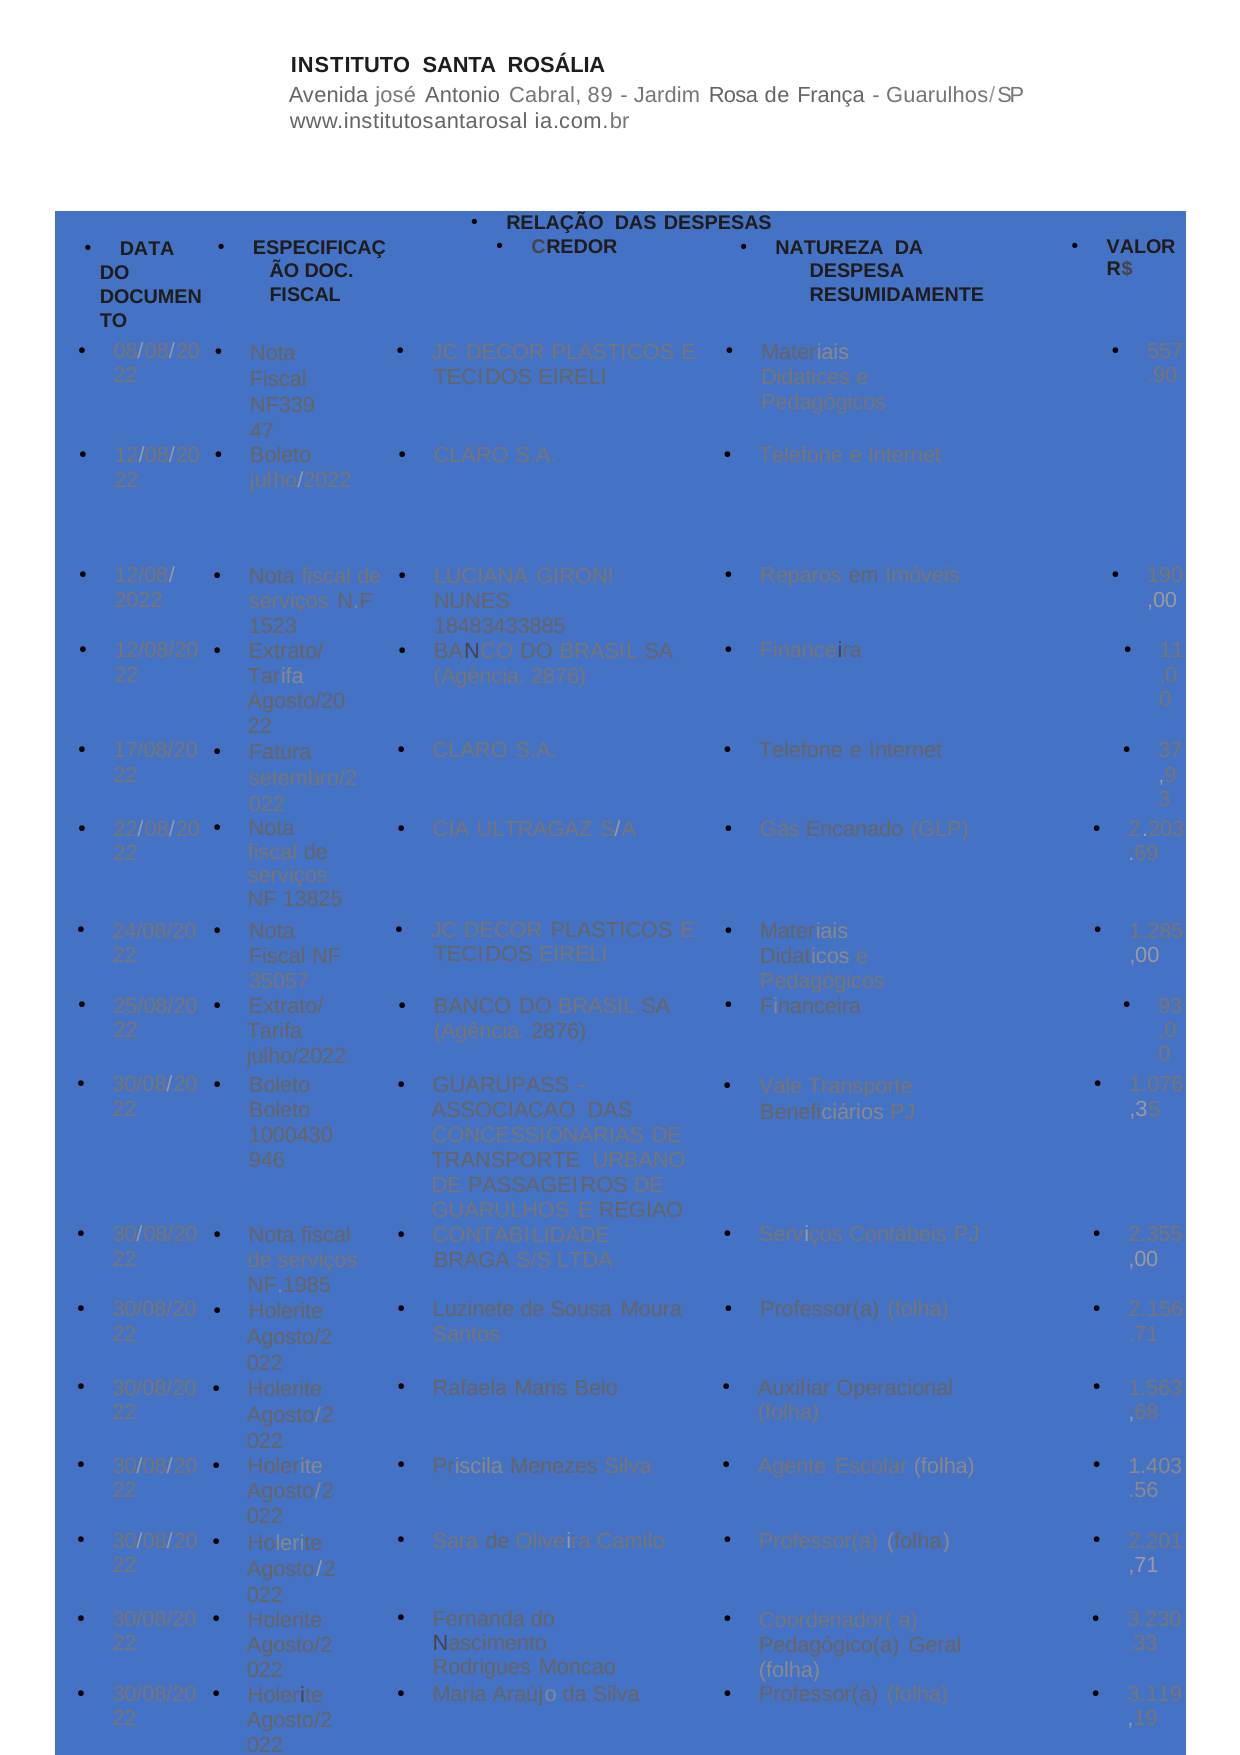

INSTITUTO SANTA ROSÁLIA
Avenida josé Antonio Cabral,89 - Jardim Rosa de França - Guarulhos/SP www.institutosantarosal ia.com.br
| RELAÇÃO DAS DESPESAS | | | | |
| --- | --- | --- | --- | --- |
| DATA DO DOCUMENTO | ESPECIFICAÇÃO DOC. FISCAL | CREDOR | NATUREZA DA DESPESA RESUMIDAMENTE | VALOR R$ |
| 08/08/2022 | Nota Fiscal NF33947 | JC DECOR PLASTICOS E TECIDOS EIRELI | Materiais Didatices e Pedagógicos | 557.90 |
| 12/08/2022 | Boleto julho/2022 | CLARO S.A. | Telefone e Internet | |
| | | | | |
| 12/08/ 2022 | Nota fiscal de serviços N.F 1523 | LUCIANA GIRONI NUNES 18483433885 | Reparos em Imóveis | 190,00 |
| 12/08/2022 | Extrato/Tarifa Agosto/2022 | BANCO DO BRASIL SA (Agência. 2876) | Financeira | 11,00 |
| 17/08/2022 | Fatura setembro/2022 | CLARO S.A. | Telefone e Internet | 37,93 |
| 22/08/2022 | Nota fiscal de serviços NF 13825 | CIA ULTRAGAZ S/A | Gás Encanado (GLP) | 2.203.69 |
| 24/08/2022 | Nota Fiscal NF 35057 | JC DECOR PLASTICOS E TECIDOS EIRELI | Materiais Didaticos e Pedagógicos | 1.285,00 |
| 25/08/2022 | Extrato/Tarifa julho/2022 | BANCO DO BRASIL SA (Agência. 2876) | Financeira | 93,00 |
| 30/08/2022 | Boleto Boleto 1000430946 | GUARUPASS - ASSOCIACAO DAS CONCESSIONARIAS DE TRANSPORTE URBANO DE PASSAGEIROS DE GUARULHOS E REGIAO | Vale Transporte Beneficiários PJ | 1.076,35 |
| 30/08/2022 | Nota fiscal de serviços NF.1985 | CONTABILIDADE BRAGA S/S LTDA | Serviços Contábeis PJ | 2.355 ,00 |
| 30/08/2022 | Holerite Agosto/2022 | Luzinete de Sousa Moura Santos | Professor(a) (folha) | 2.156.71 |
| 30/08/2022 | Holerite Agosto/2022 | Rafaela Maris Belo | Auxiliar Operacional (folha) | 1.563,68 |
| 30/08/2022 | Holerite Agosto/2022 | Priscila Menezes Silva | Agente Escolar (folha) | 1.403.56 |
| 30/08/2022 | Holerite Agosto/2022 | Sara de Oliveira Camilo | Professor(a) (folha) | 2.201,71 |
| 30/08/2022 | Holerite Agosto/2022 | Fernanda do Nascimento Rodrigues Moncao | Coordenador( a) Pedagógico(a) Geral (folha) | 3.230.33 |
| 30/08/2022 | Holerite Agosto/2022 | Maria Araújo da Silva | Professor(a) (folha) | 3.119,19 |
| 30/08/2022 | Holerite Agosto/2022 | Bianca Batista da Conceição | Professor(a) (folha) | 2.263,30 |
| 30/08/2022 | Holerite Agosto/2022 | Mercedes Corte | Ass istente Administrativo (folha) | 2.818,75 |
| 30/08/2022 | Holerite Agosto/2022 | Valdemira Santana dos Santos Paiva | Professor(a) (folha) | 2.263,30 |
| 30/08/2022 | Holerite Agosto/2022 | Camila Antunes Freitas | Professor(a} (fo lha) | 2.328,07 |
44 ,23
O:>n 17 ?